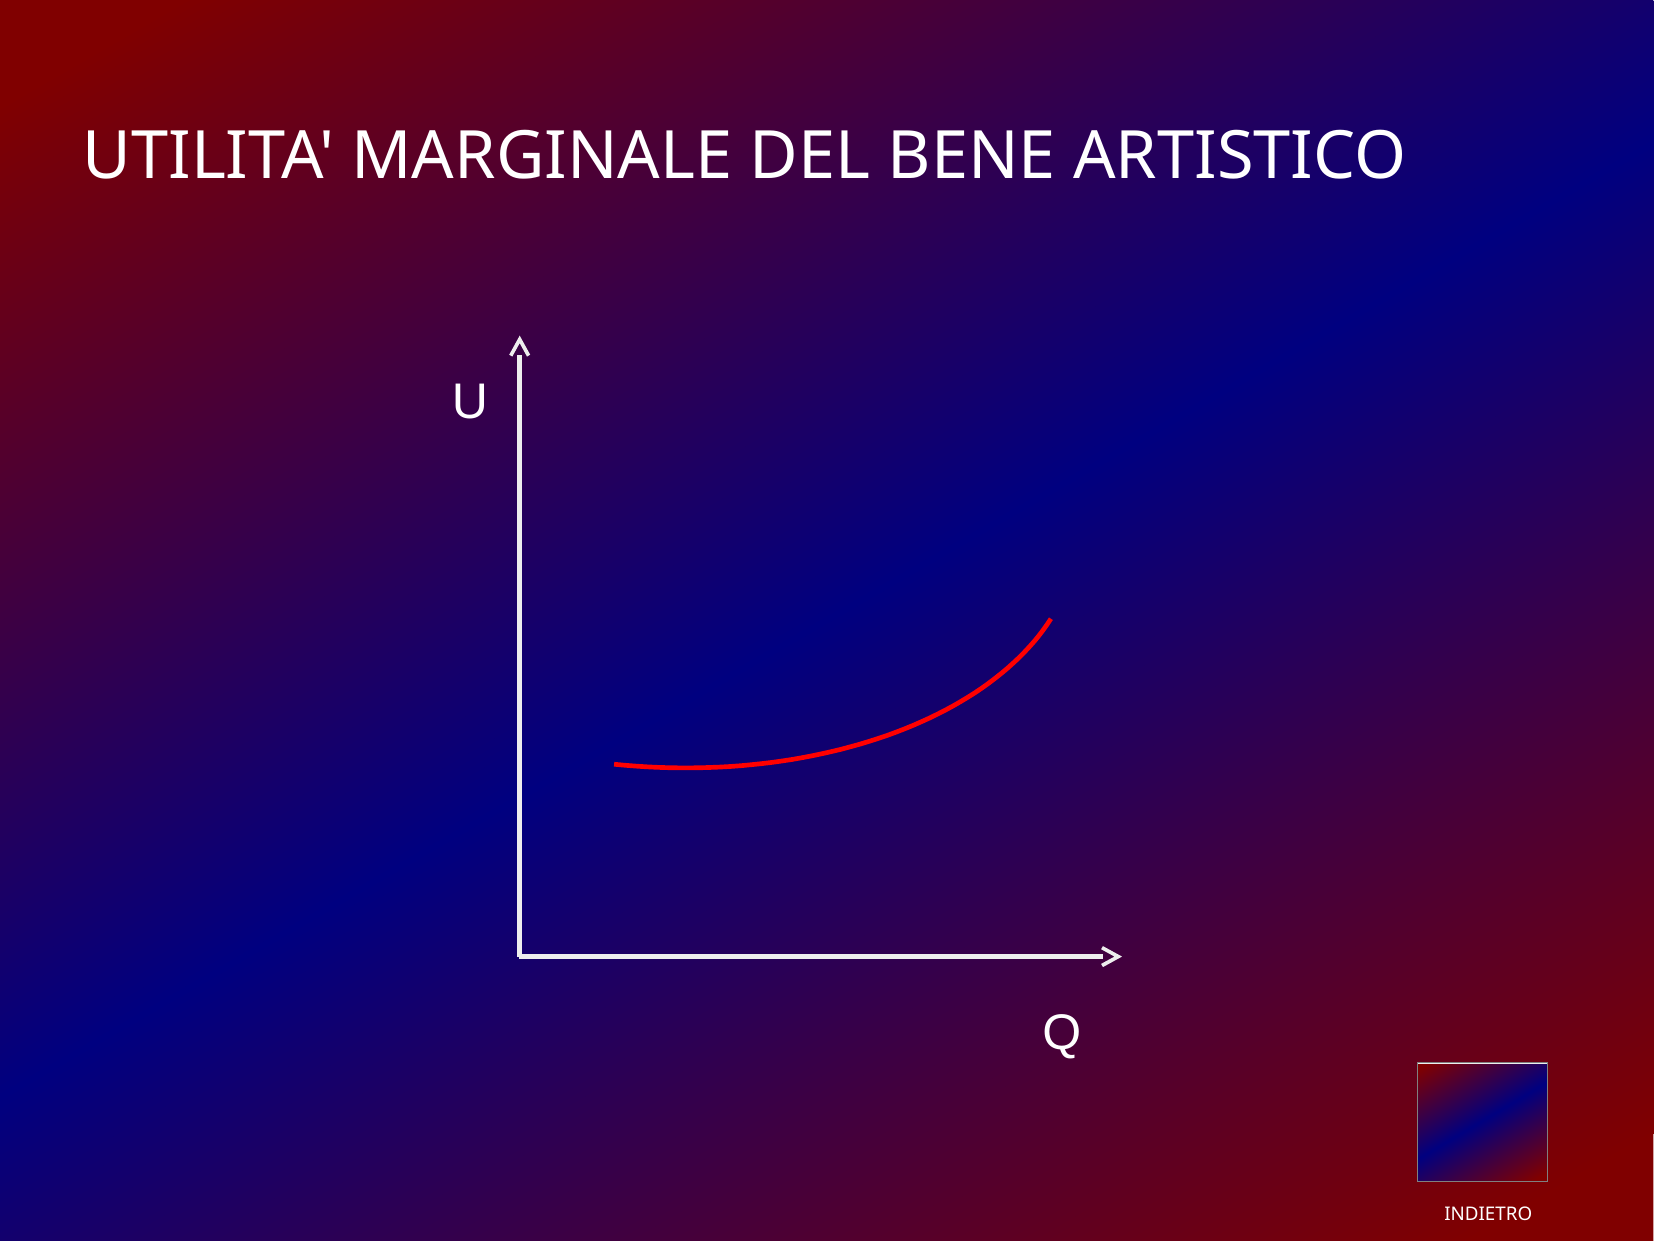

# UTILITA' MARGINALE DEL BENE ARTISTICO
U
Q
INDIETRO